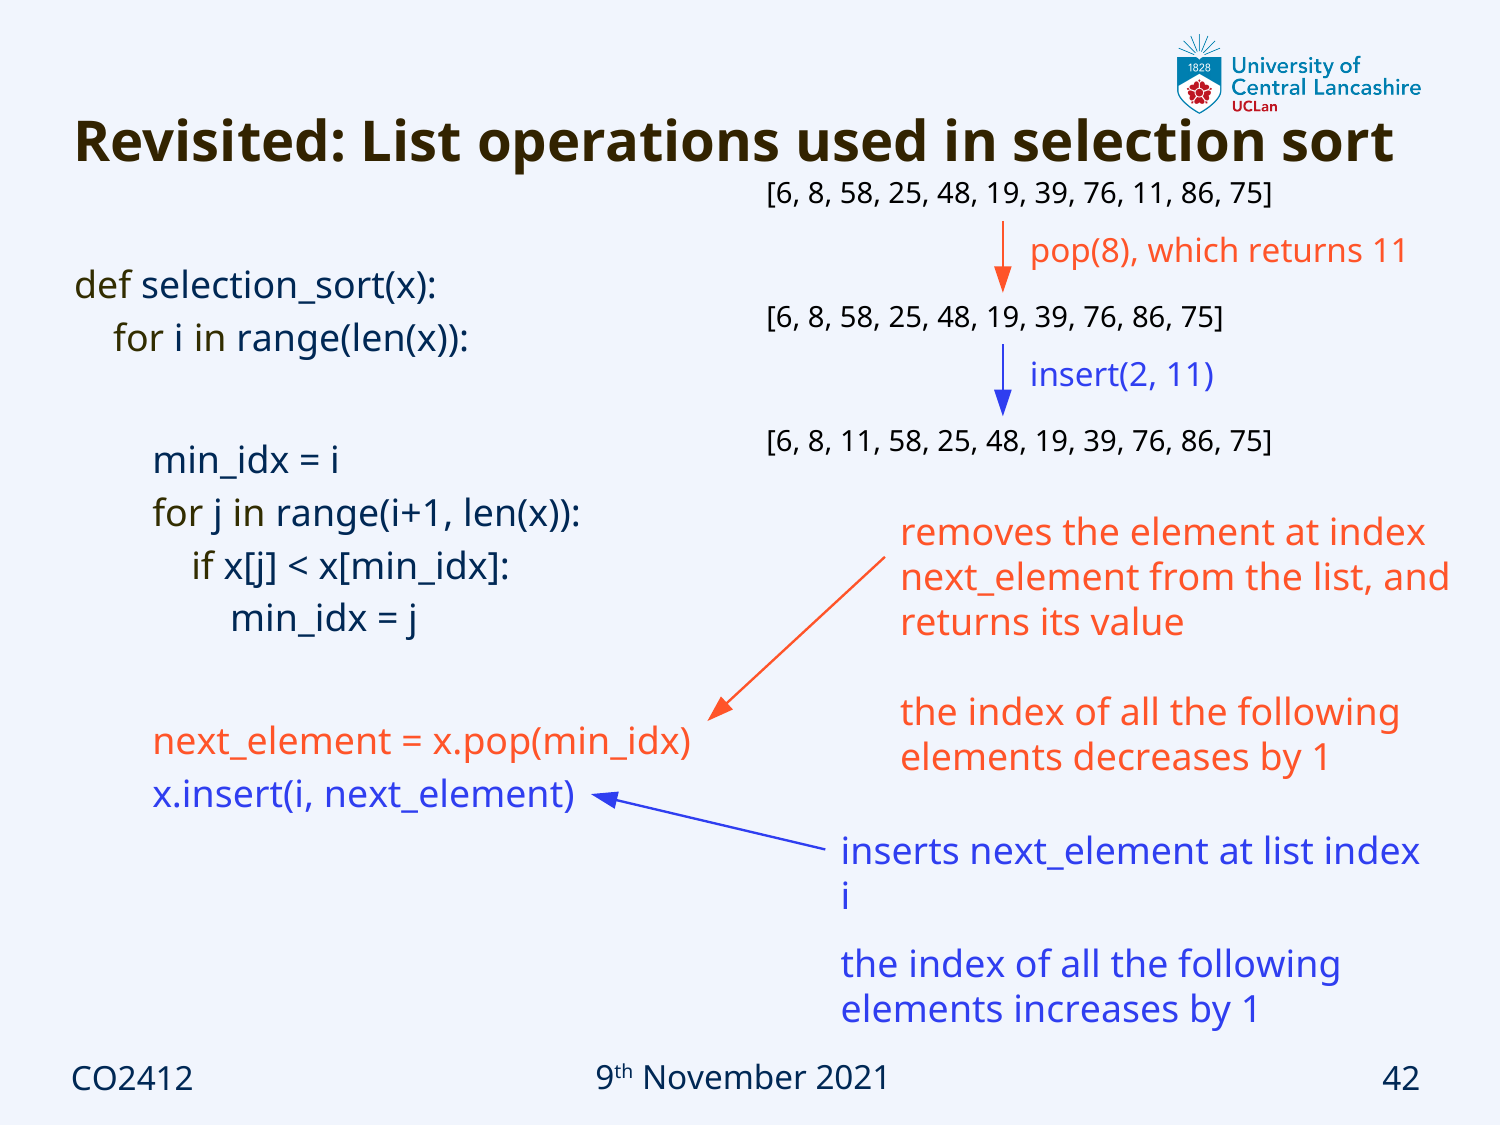

# Revisited: List operations used in selection sort
[6, 8, 58, 25, 48, 19, 39, 76, 11, 86, 75]
pop(8), which returns 11
def selection_sort(x):
 for i in range(len(x)):
 min_idx = i
 for j in range(i+1, len(x)):
 if x[j] < x[min_idx]:
 min_idx = j
 next_element = x.pop(min_idx)
 x.insert(i, next_element)
[6, 8, 58, 25, 48, 19, 39, 76, 86, 75]
insert(2, 11)
[6, 8, 11, 58, 25, 48, 19, 39, 76, 86, 75]
removes the element at index next_element from the list, and returns its value
the index of all the following elements decreases by 1
inserts next_element at list index i
the index of all the following elements increases by 1